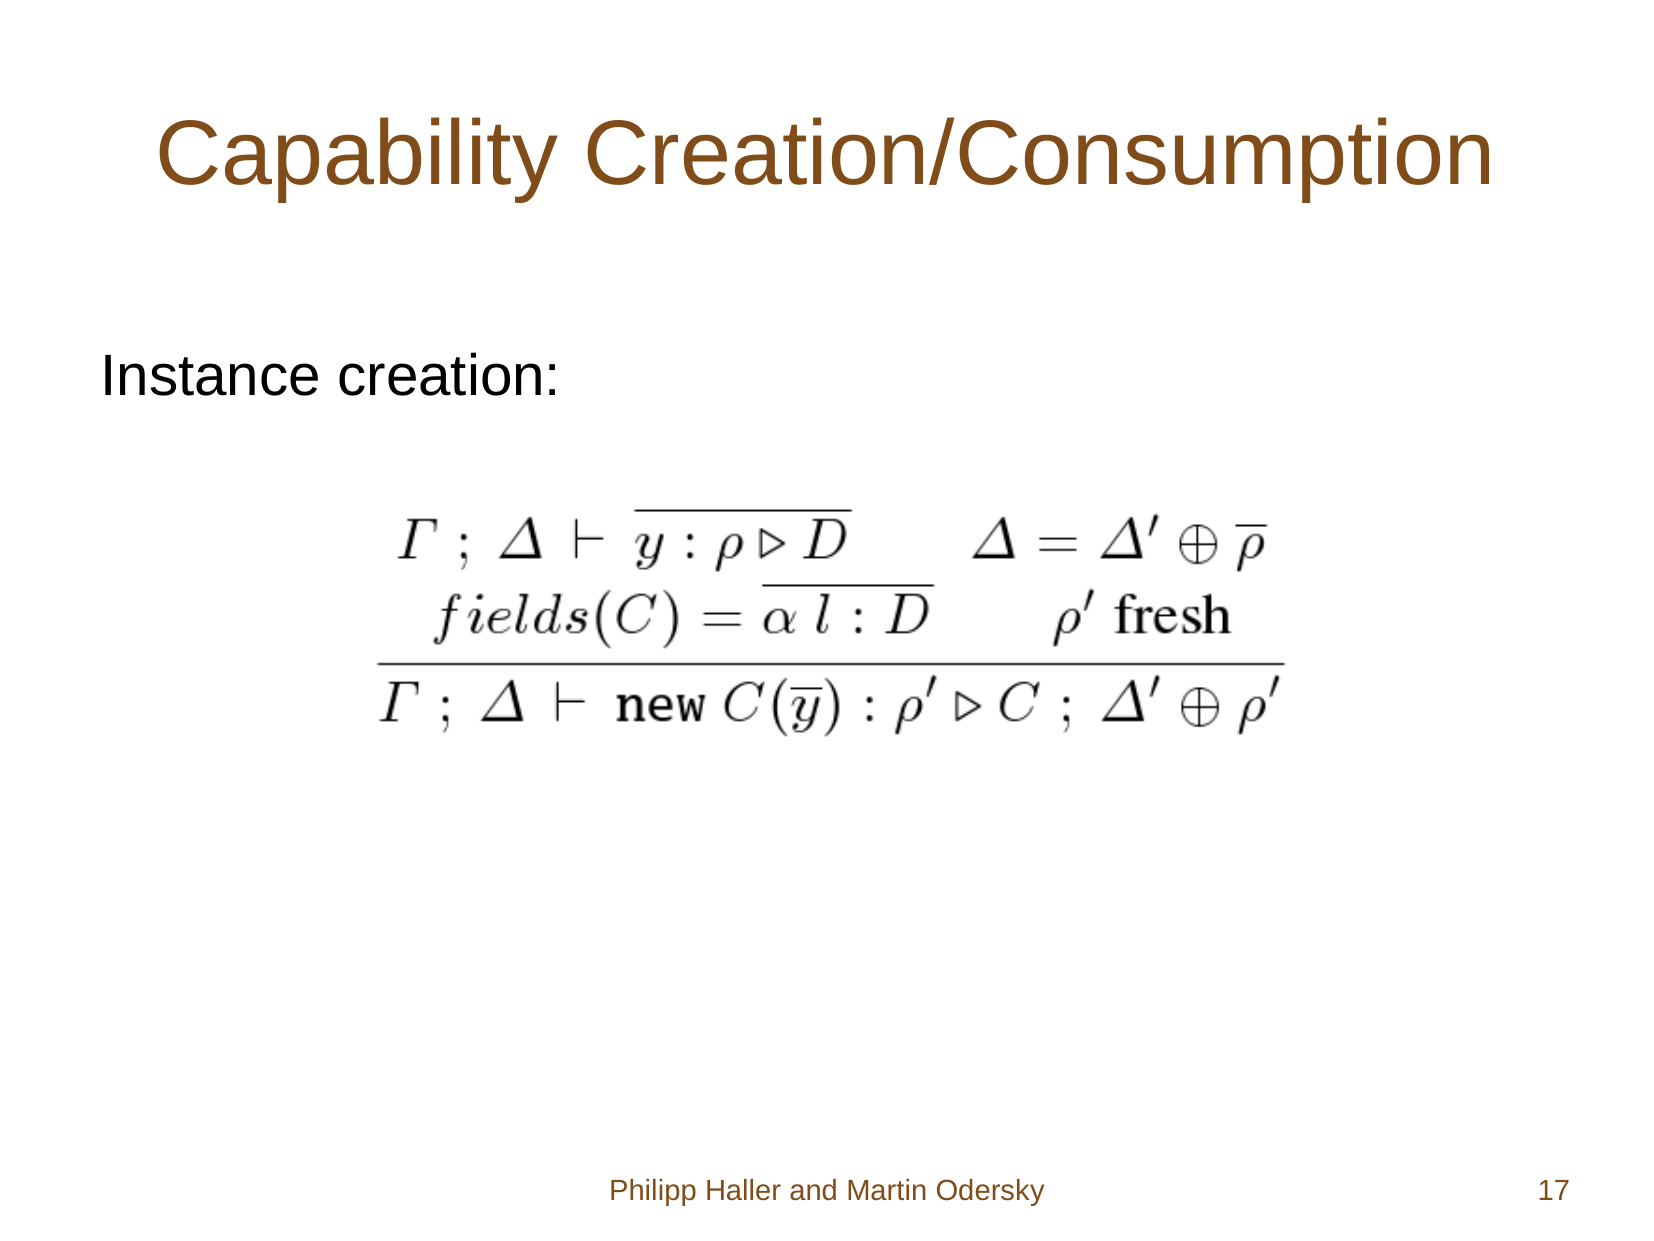

# Capability Creation/Consumption
Instance creation:
Philipp Haller
17